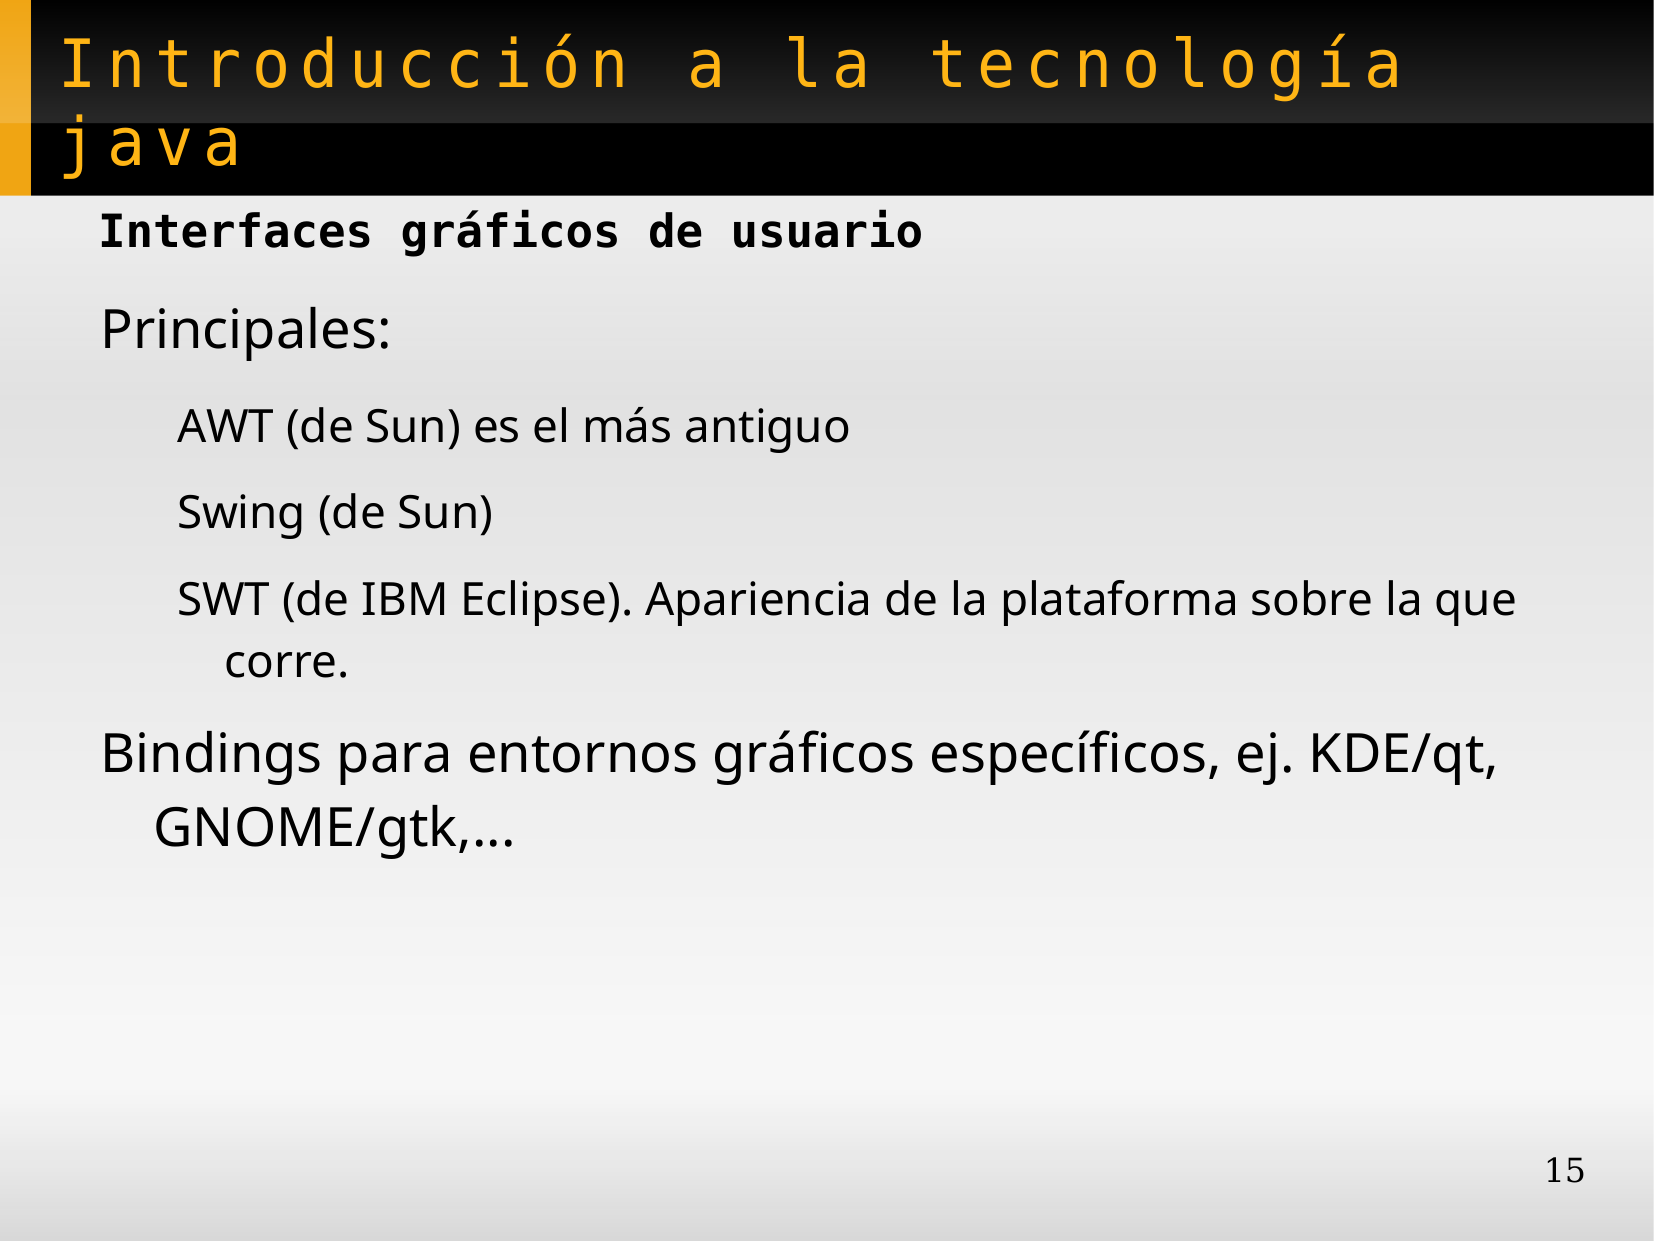

# Introducción a la tecnología java
Interfaces gráficos de usuario
Principales:
AWT (de Sun) es el más antiguo
Swing (de Sun)
SWT (de IBM Eclipse). Apariencia de la plataforma sobre la que corre.
Bindings para entornos gráficos específicos, ej. KDE/qt, GNOME/gtk,...
15